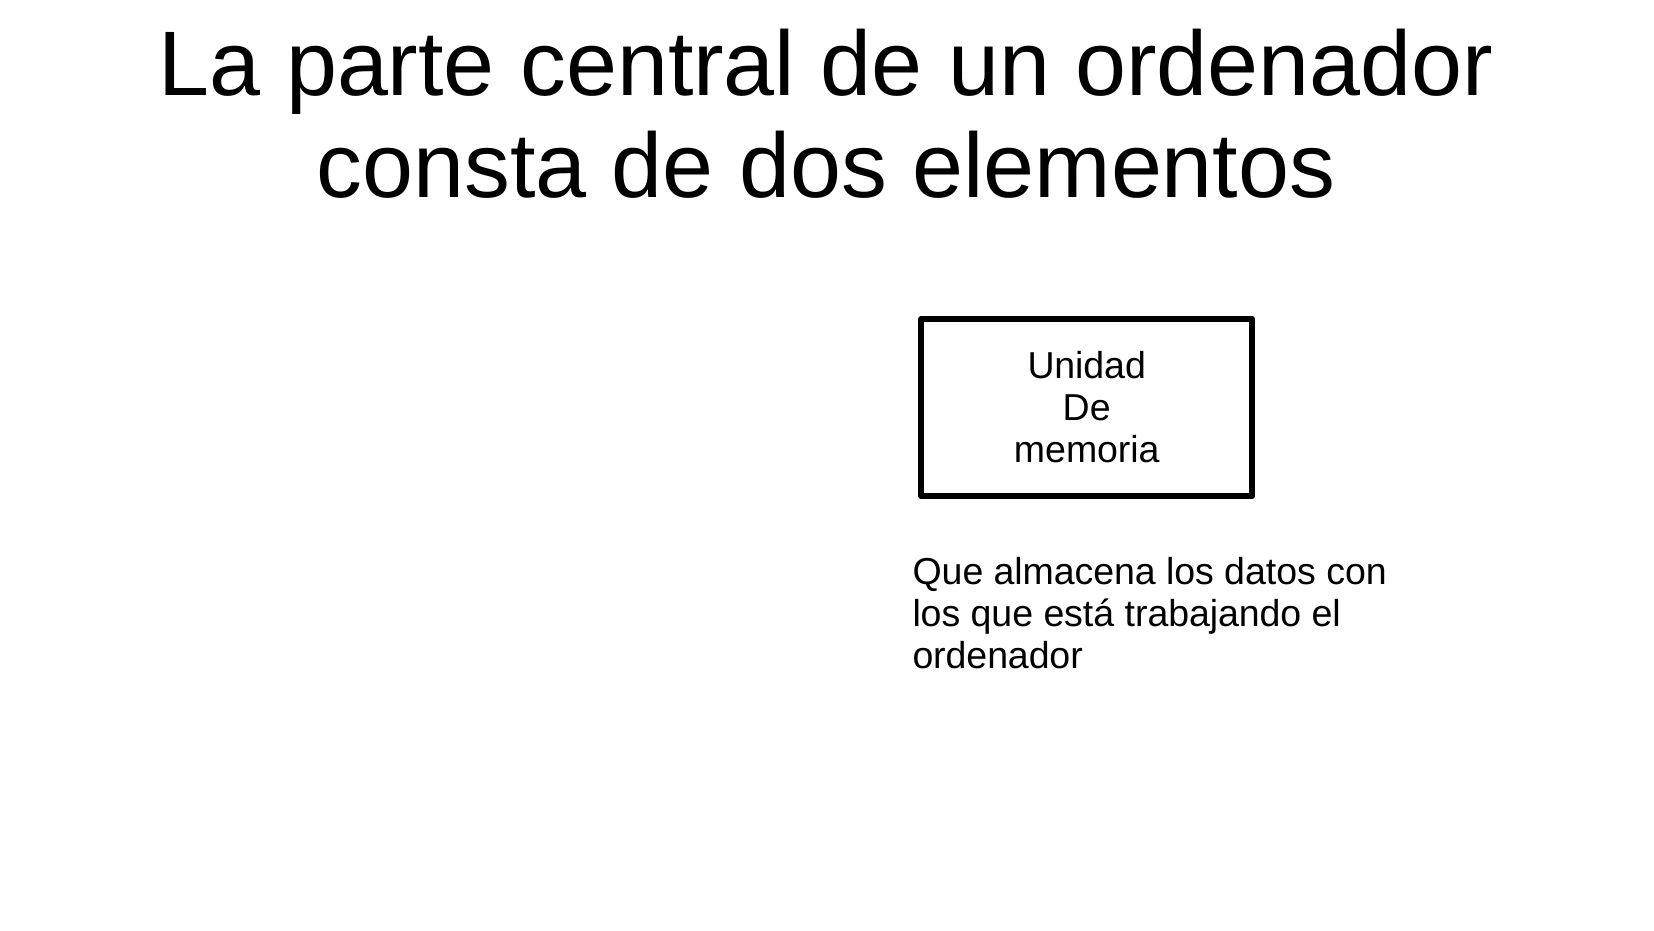

# La parte central de un ordenador consta de dos elementos
Unidad
De
memoria
Que almacena los datos con los que está trabajando el ordenador